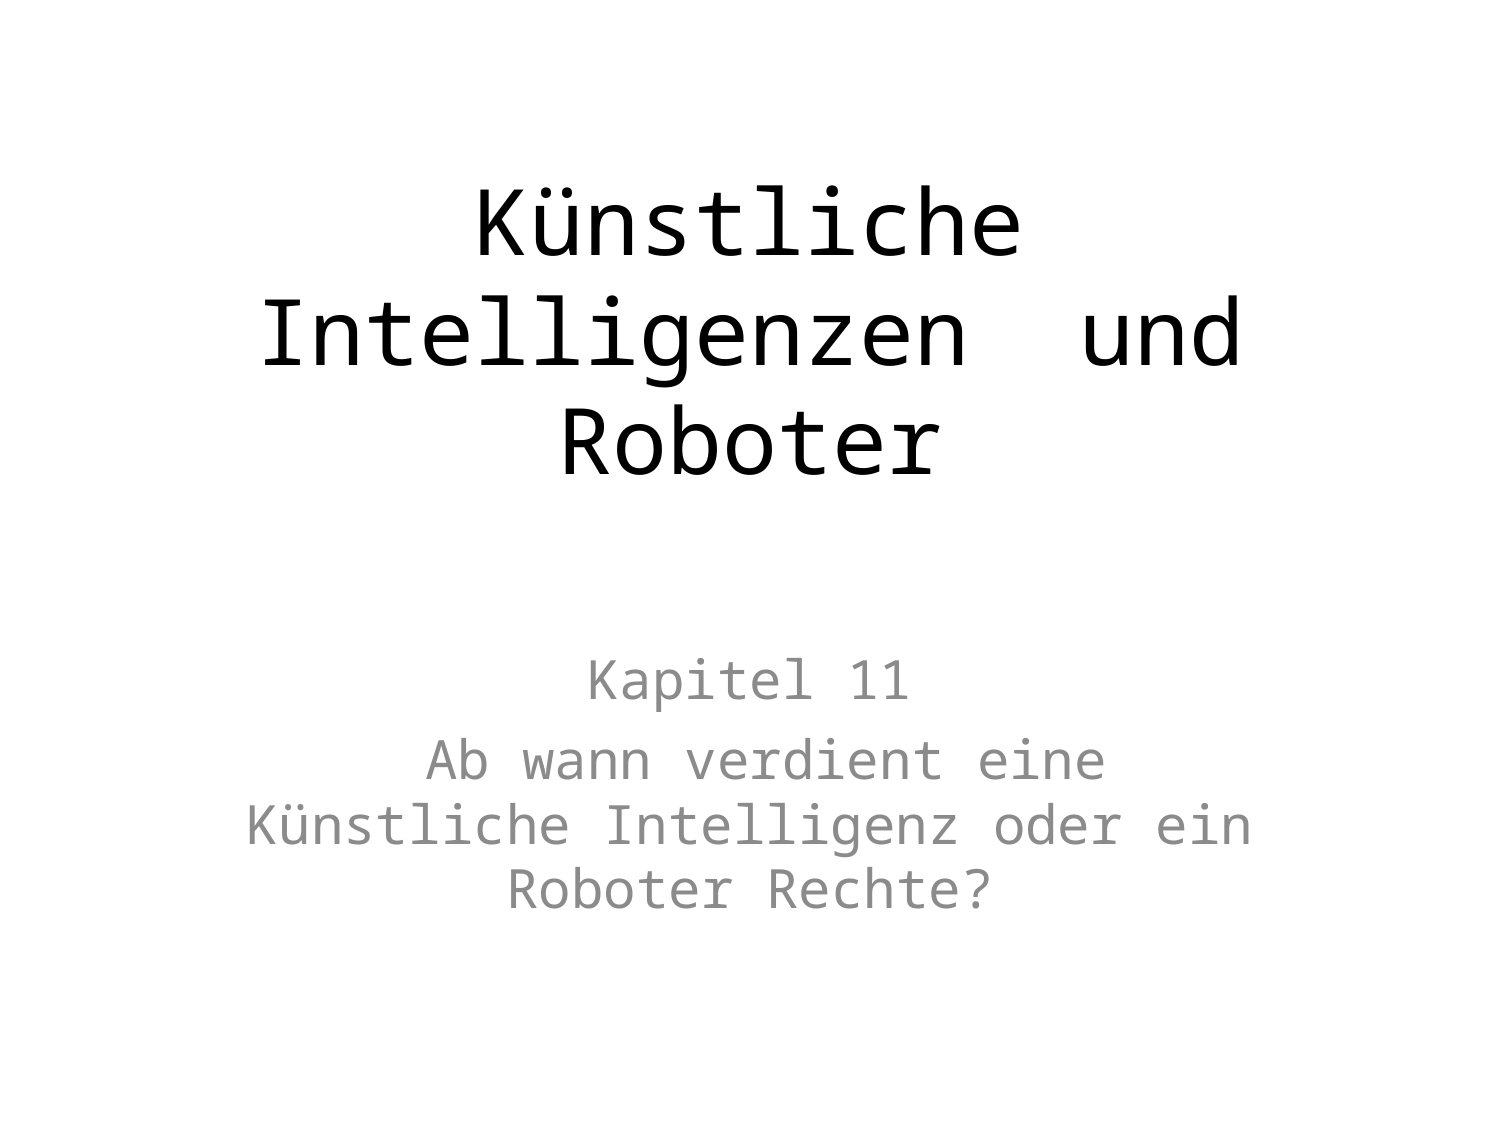

# Künstliche Intelligenzen und Roboter
Kapitel 11
 Ab wann verdient eine Künstliche Intelligenz oder ein Roboter Rechte?